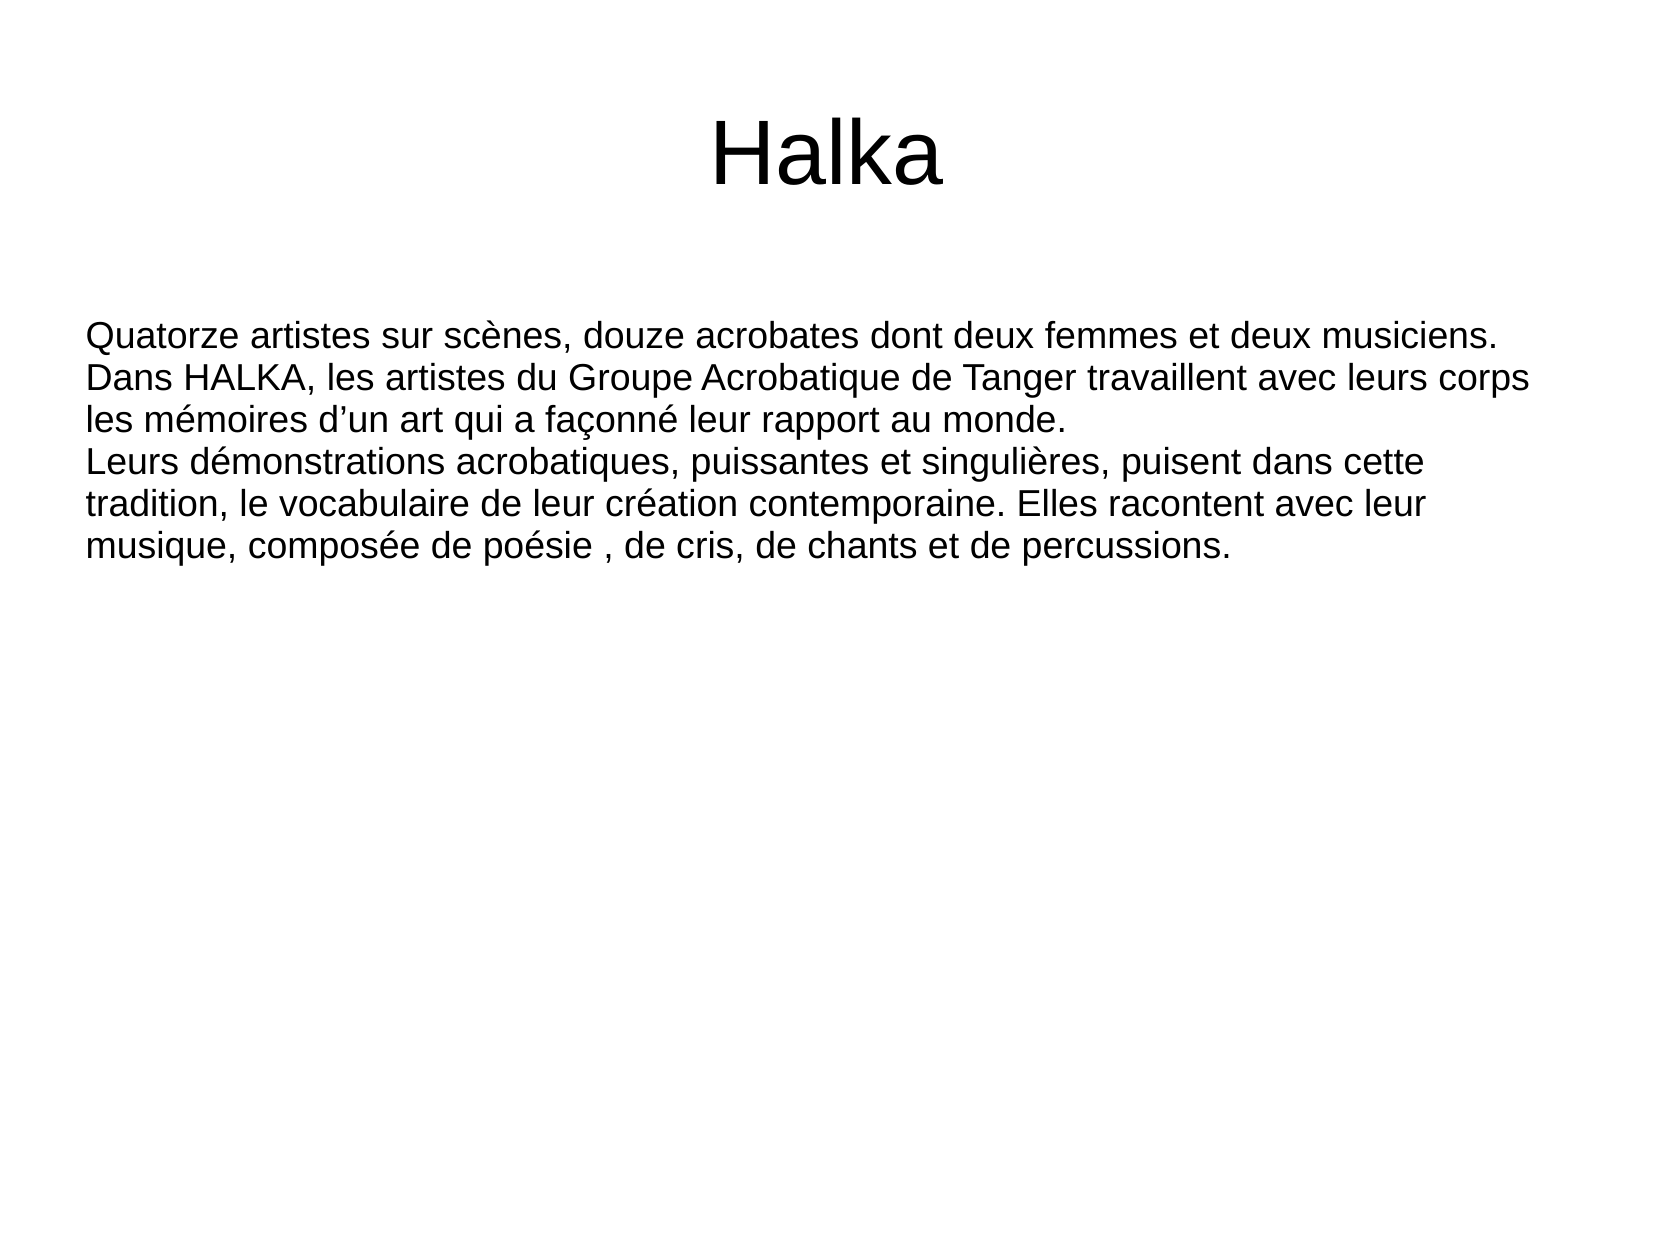

# Halka
Quatorze artistes sur scènes, douze acrobates dont deux femmes et deux musiciens.
Dans HALKA, les artistes du Groupe Acrobatique de Tanger travaillent avec leurs corps les mémoires d’un art qui a façonné leur rapport au monde.
Leurs démonstrations acrobatiques, puissantes et singulières, puisent dans cette tradition, le vocabulaire de leur création contemporaine. Elles racontent avec leur musique, composée de poésie , de cris, de chants et de percussions.